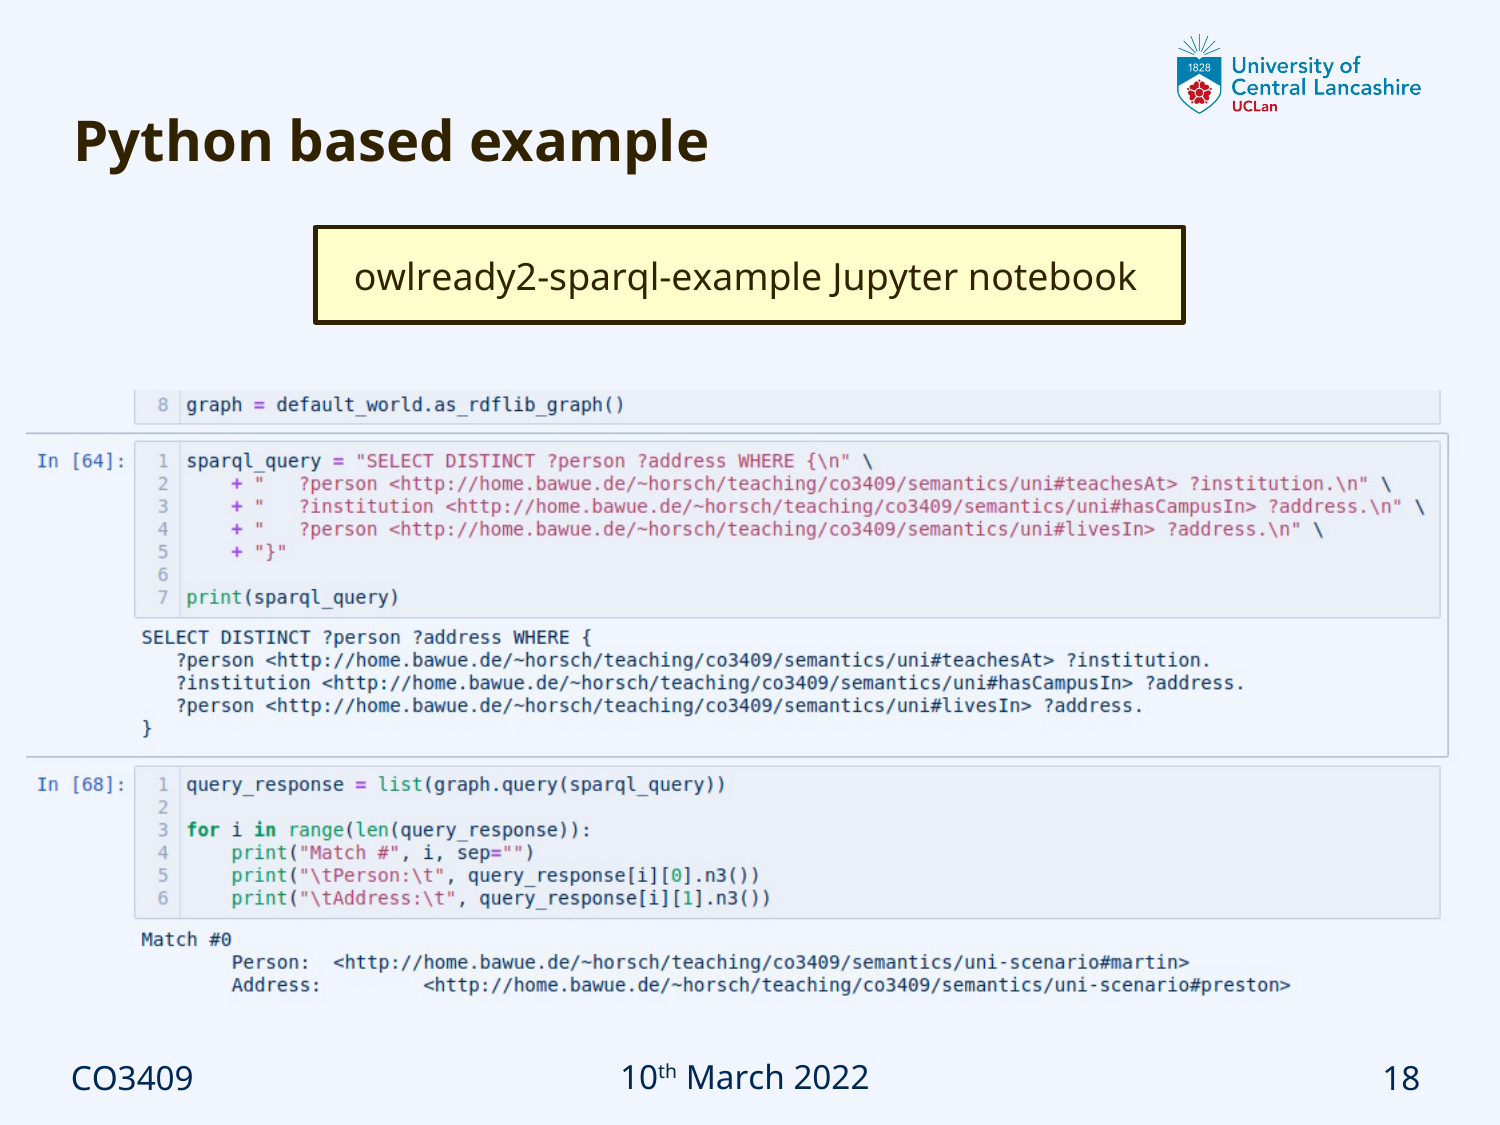

# Python based example
owlready2-sparql-example Jupyter notebook